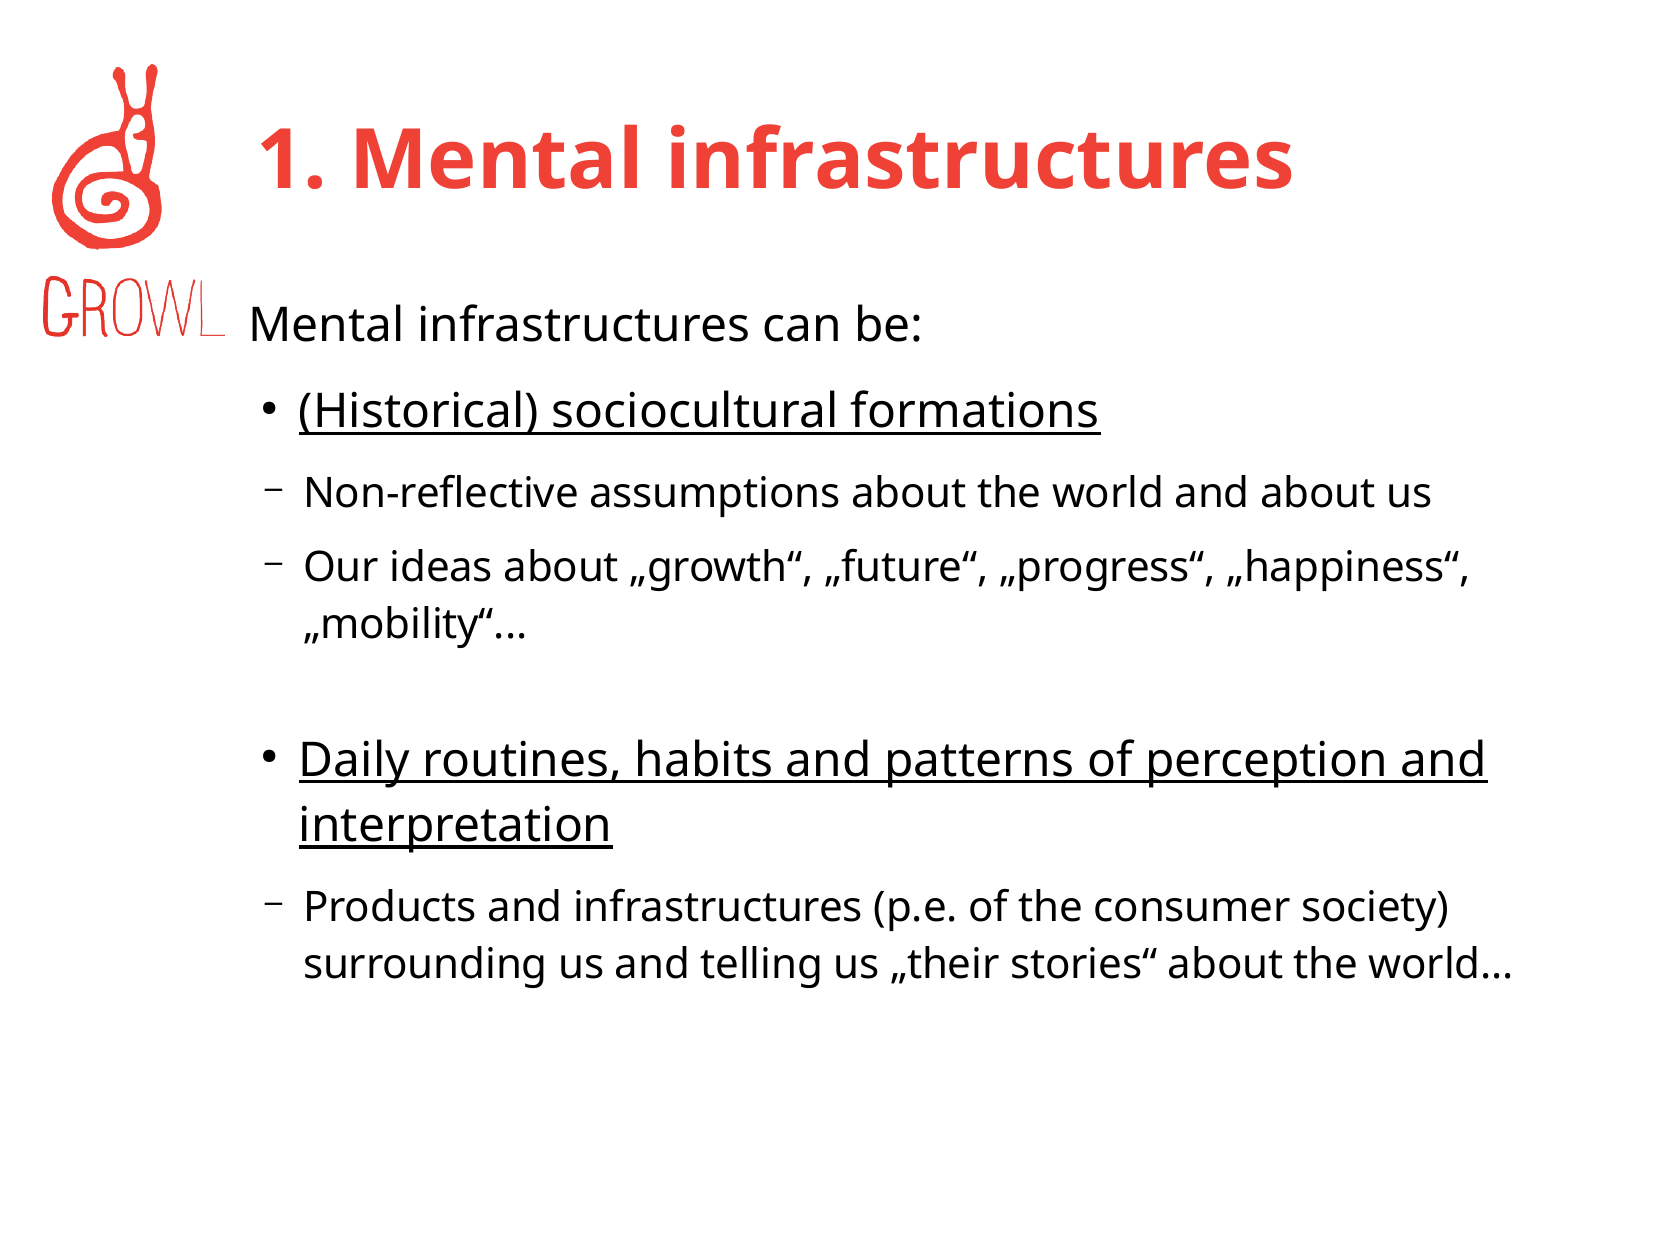

# 1. Mental infrastructures
Mental infrastructures can be:
(Historical) sociocultural formations
Non-reflective assumptions about the world and about us
Our ideas about „growth“, „future“, „progress“, „happiness“, „mobility“...
Daily routines, habits and patterns of perception and interpretation
Products and infrastructures (p.e. of the consumer society) surrounding us and telling us „their stories“ about the world...